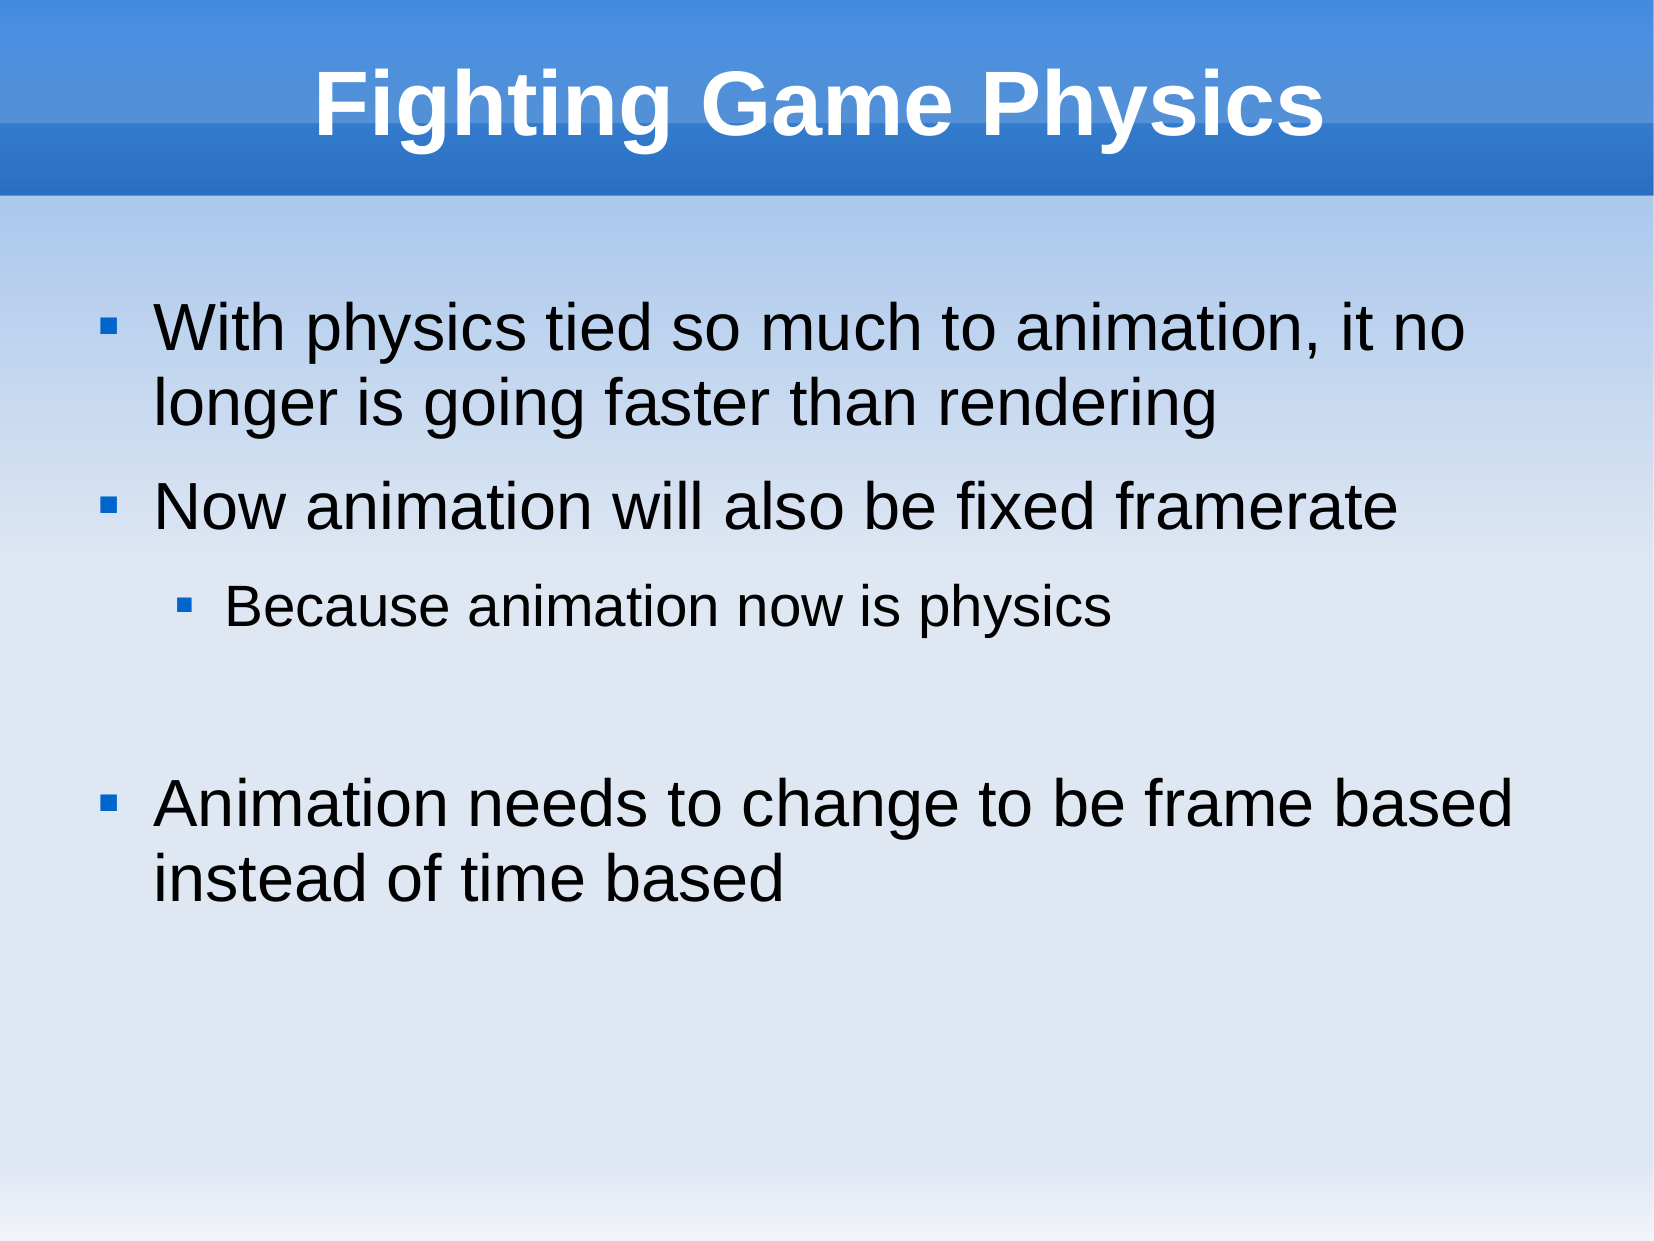

# Fighting Game Physics
With physics tied so much to animation, it no longer is going faster than rendering
Now animation will also be fixed framerate
Because animation now is physics
Animation needs to change to be frame based instead of time based